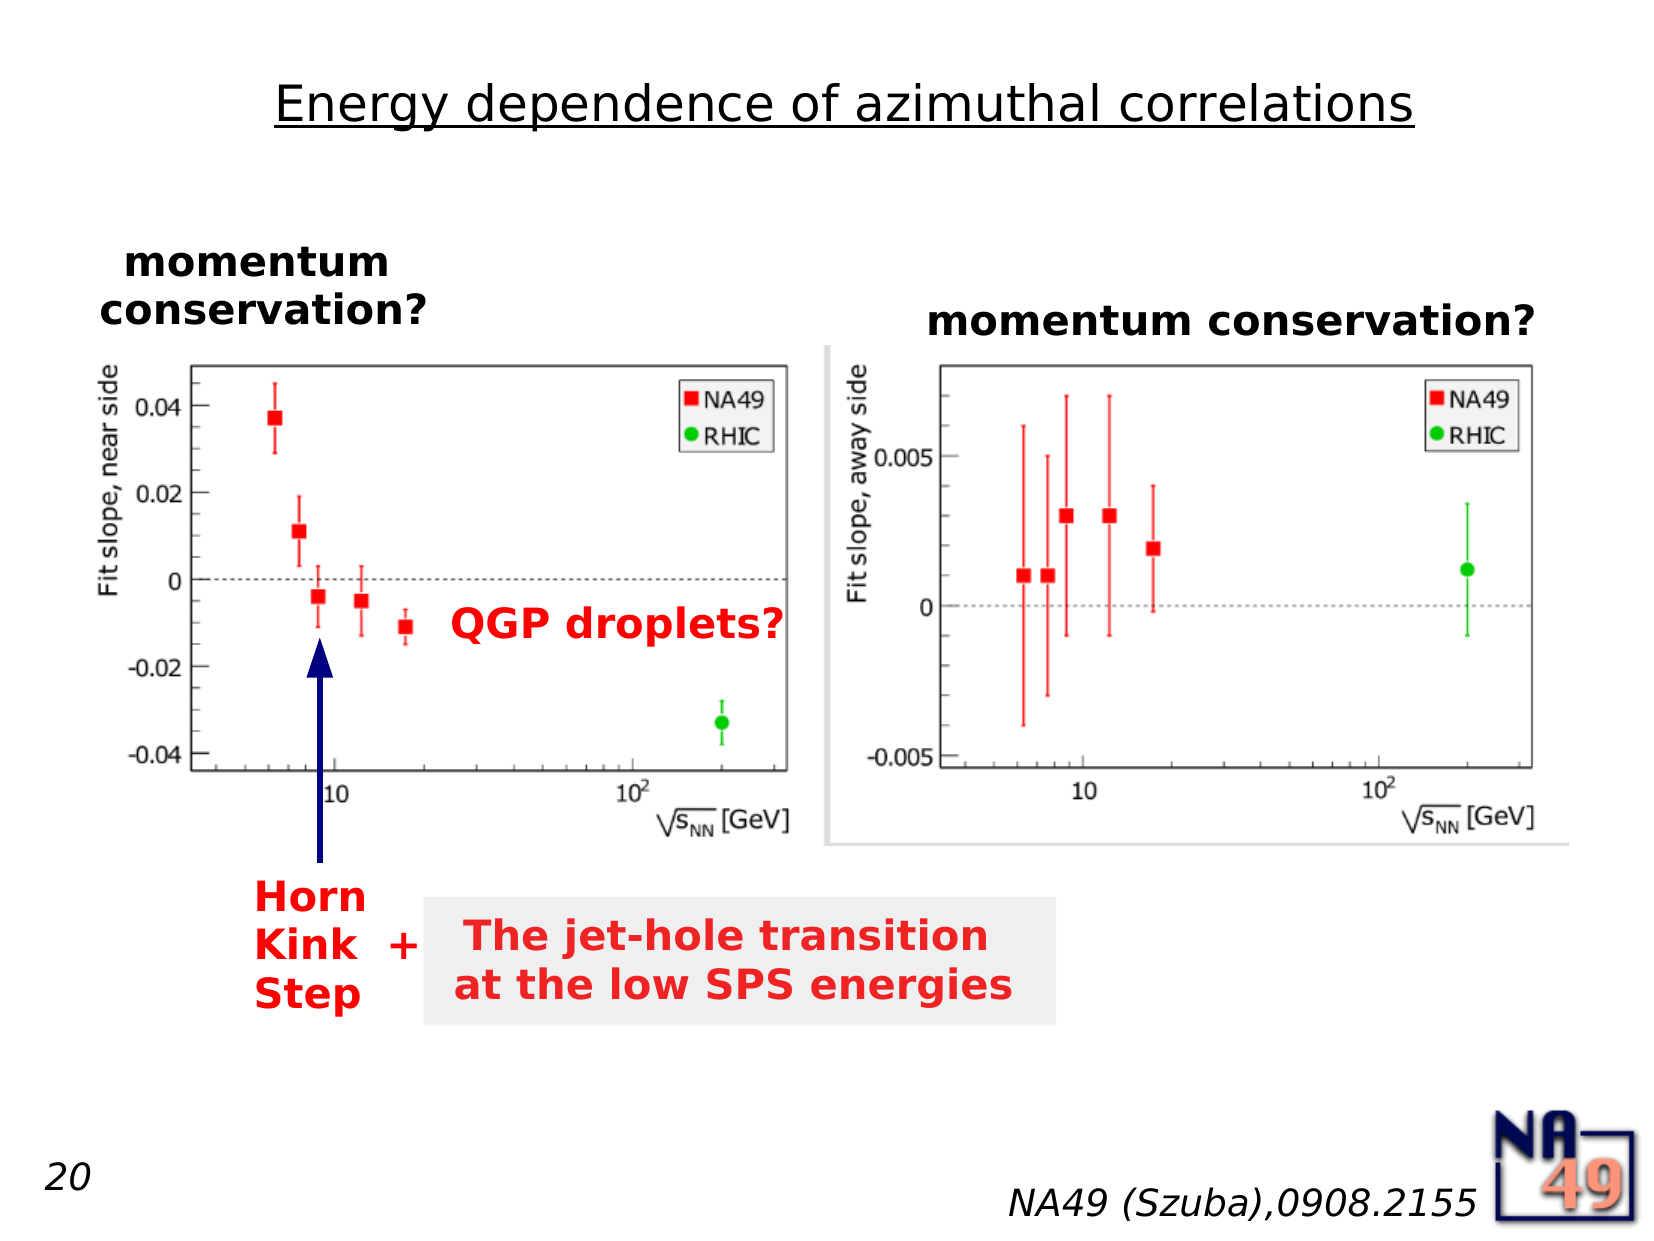

Energy dependence of azimuthal correlations
momentum
conservation?
momentum conservation?
QGP droplets?
Horn
Kink +
Step
The jet-hole transition
at the low SPS energies
NA49 (Szuba),0908.2155